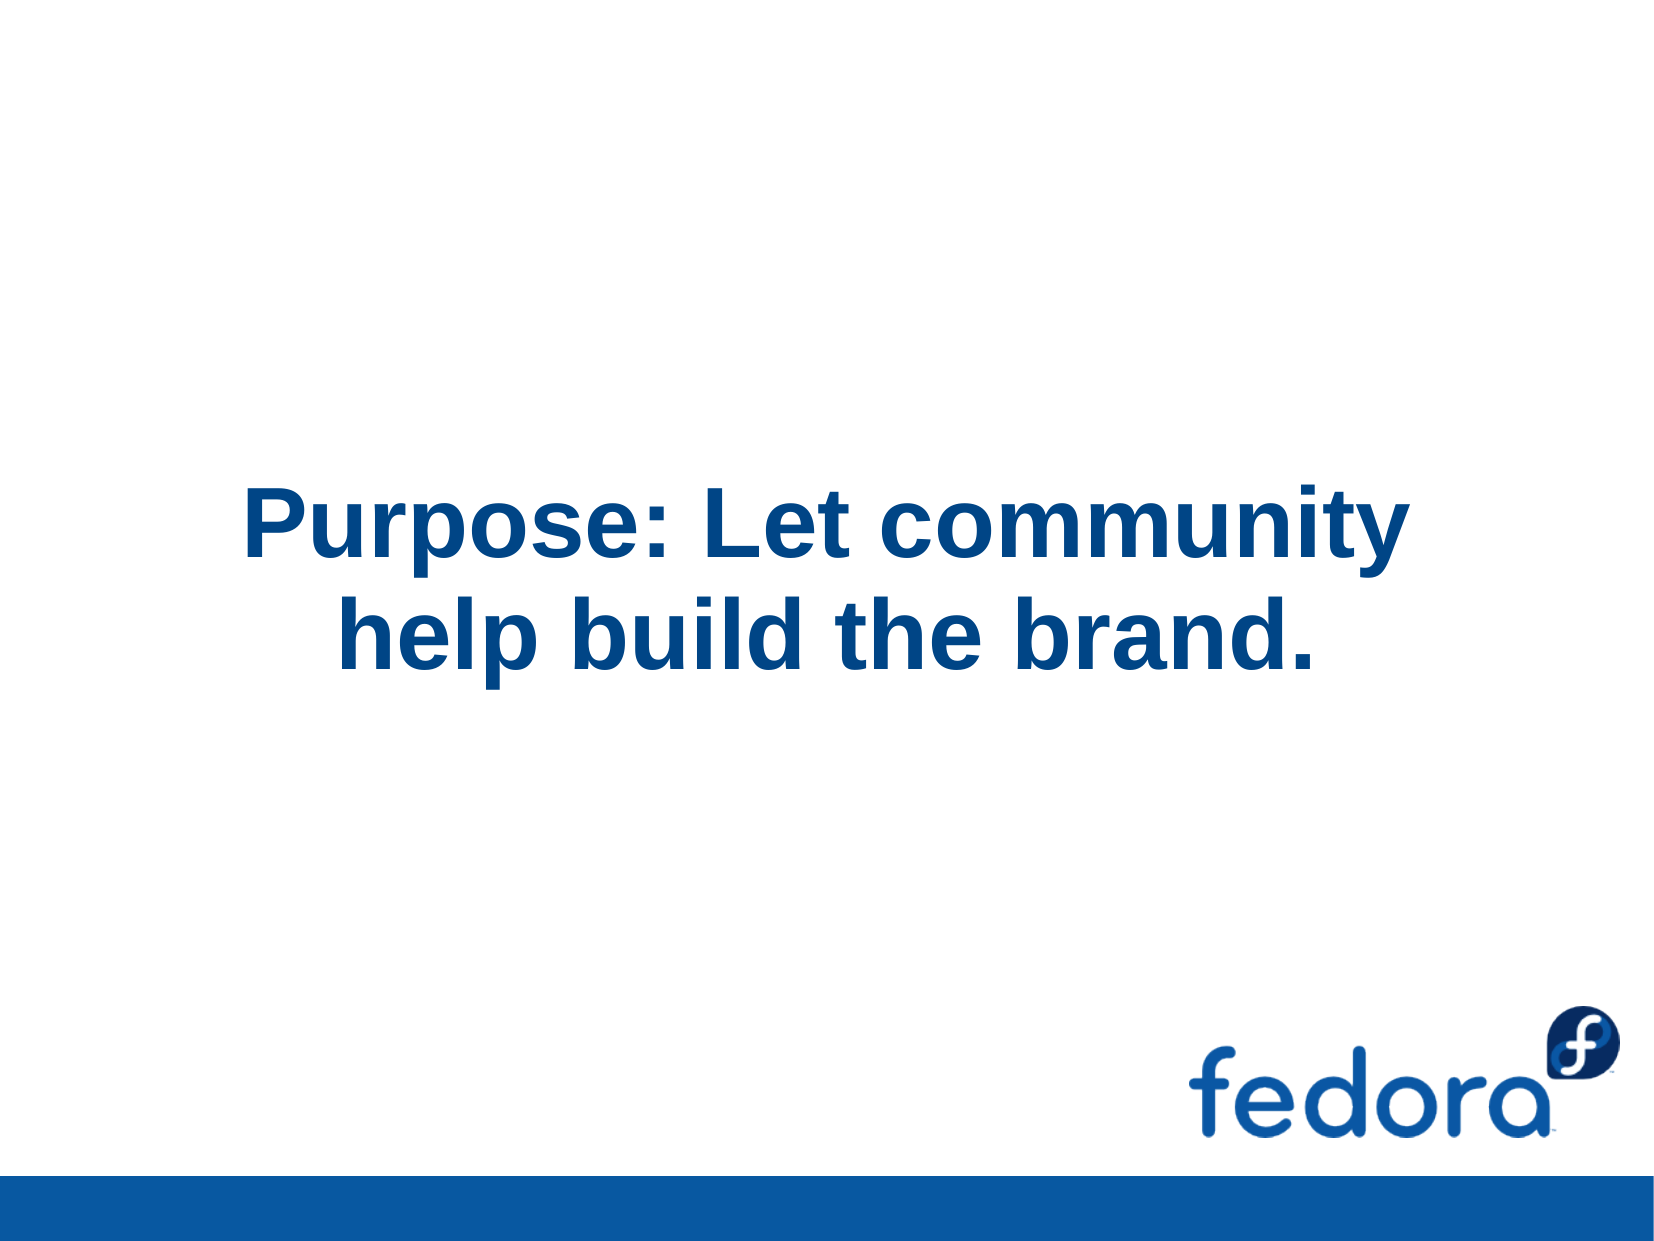

# Purpose: Let community help build the brand.